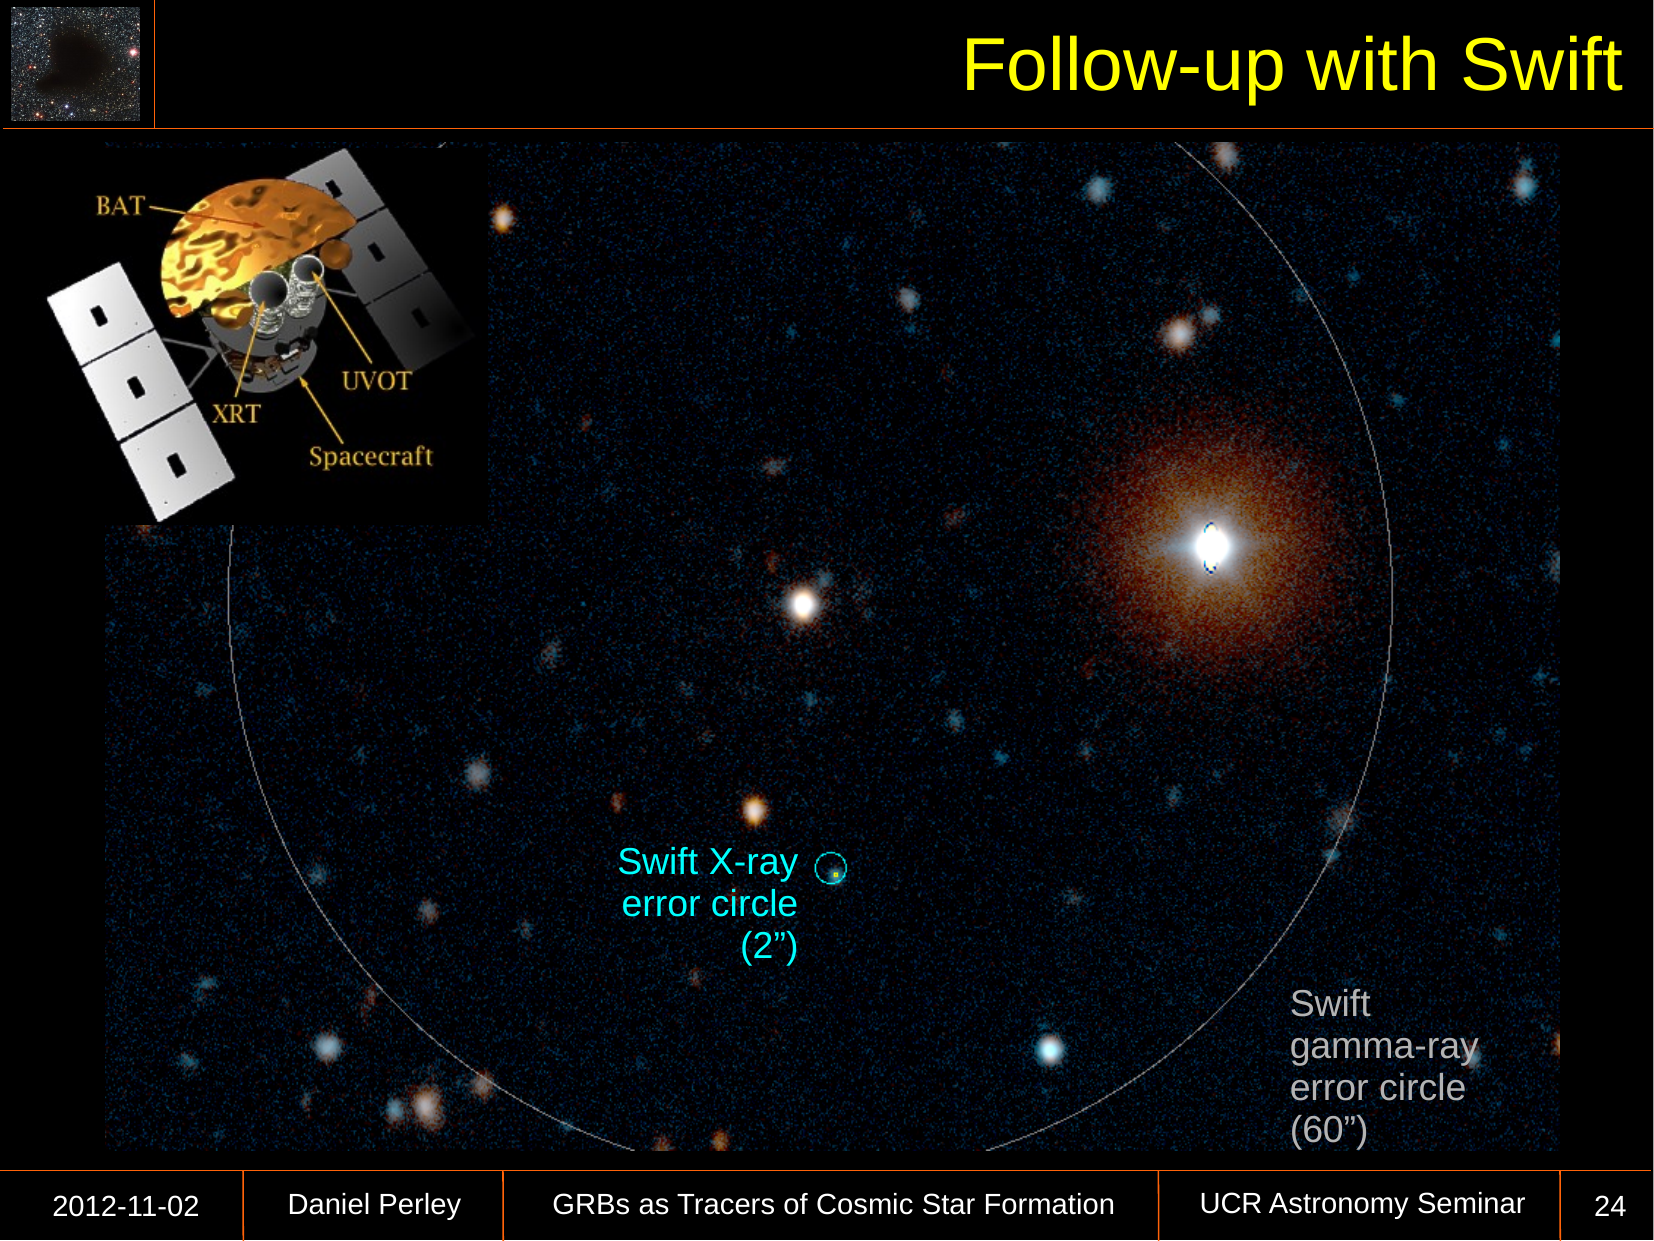

# Follow-up with Swift
Swift X-ray
error circle
(2”)
Swift gamma-ray error circle
(60”)
2012-11-02
24